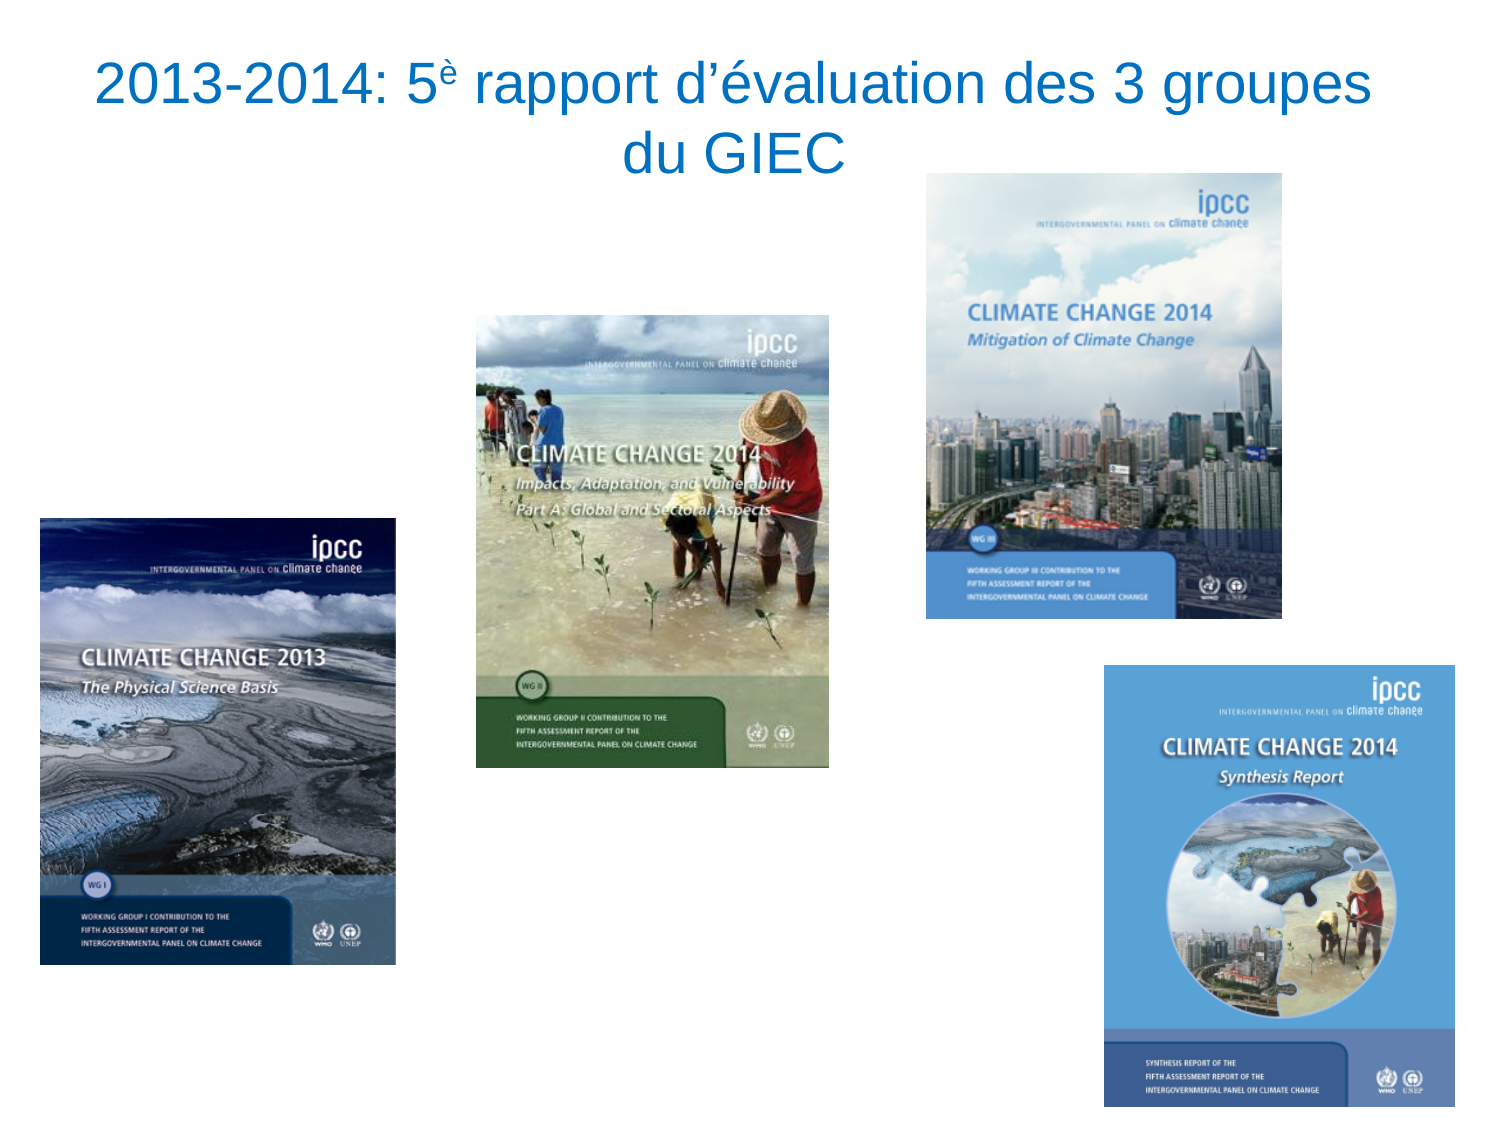

2013-2014: 5è rapport d’évaluation des 3 groupes du GIEC